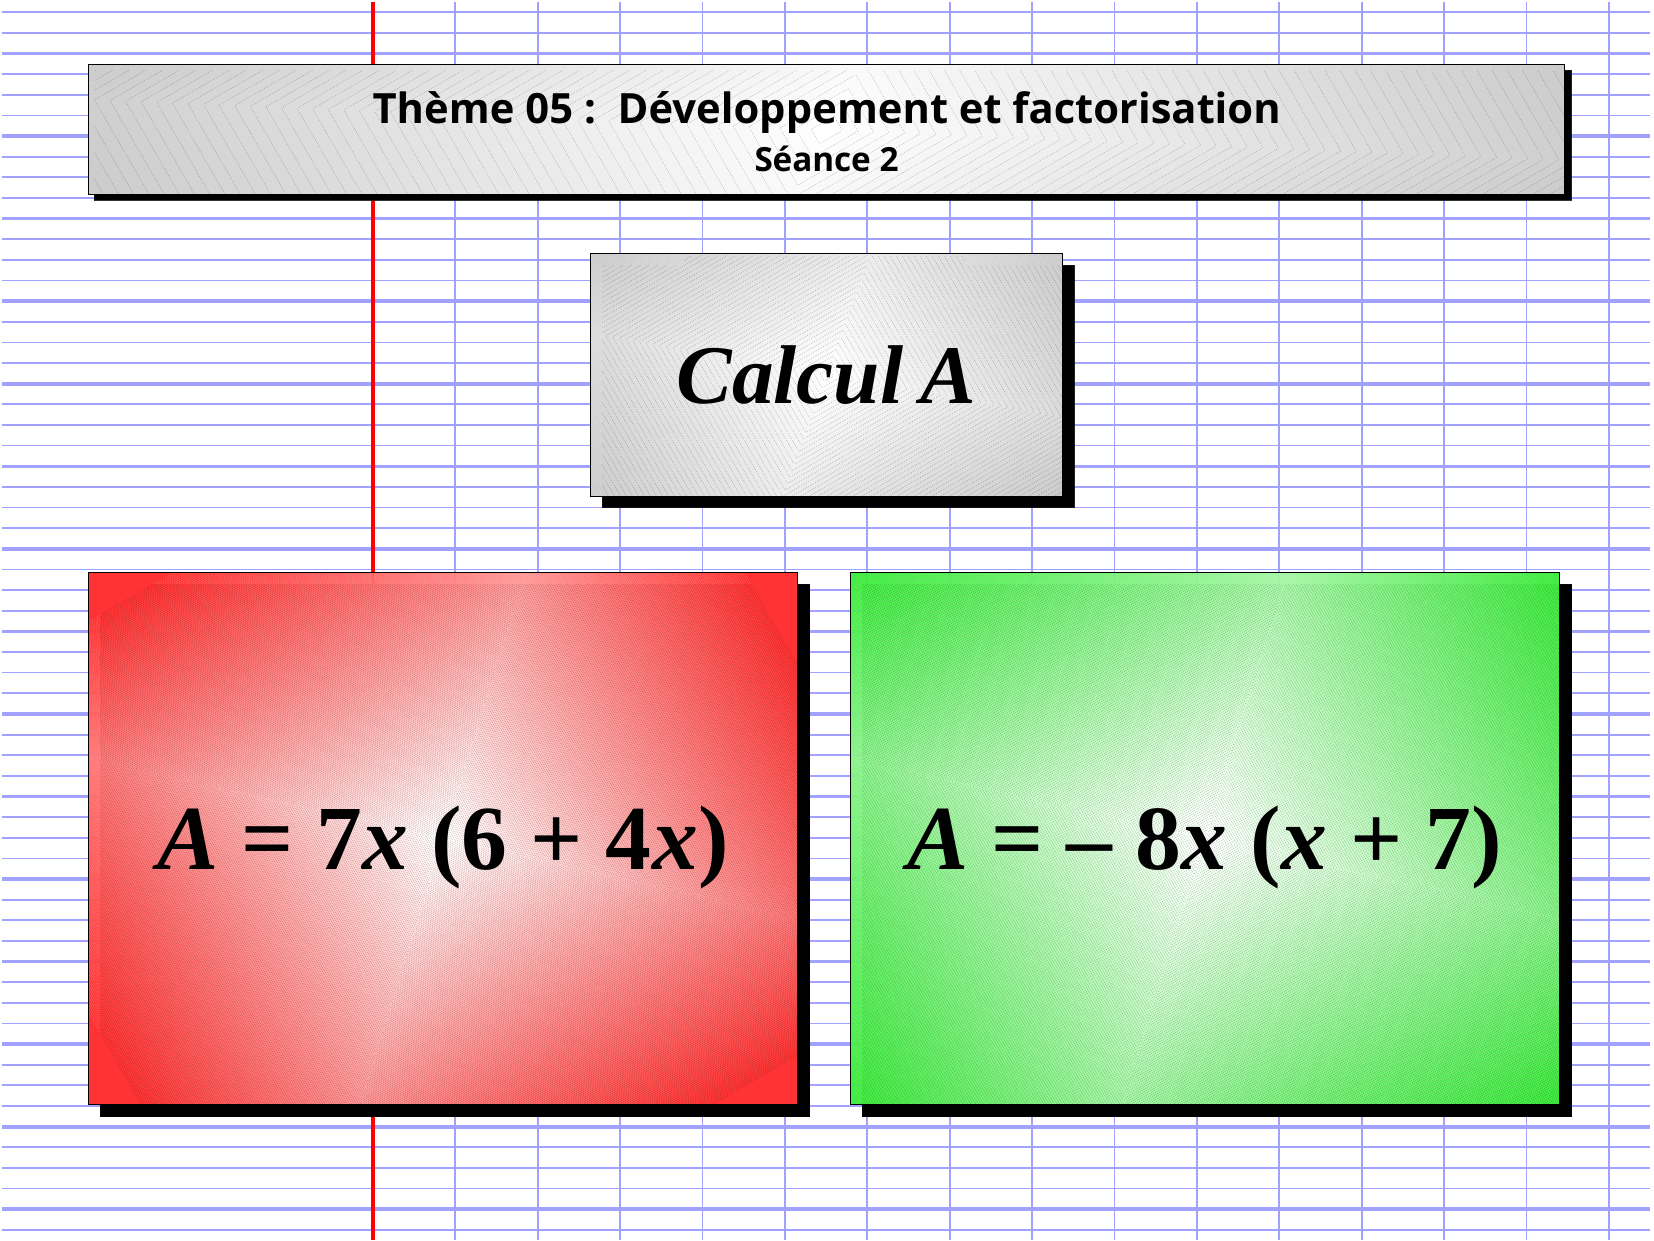

Thème 05 : Développement et factorisation
Séance 2
Calcul A
10
11
12
13
14
15
9
0
1
2
3
4
5
6
7
8
A = 7x (6 + 4x)
A = – 8x (x + 7)